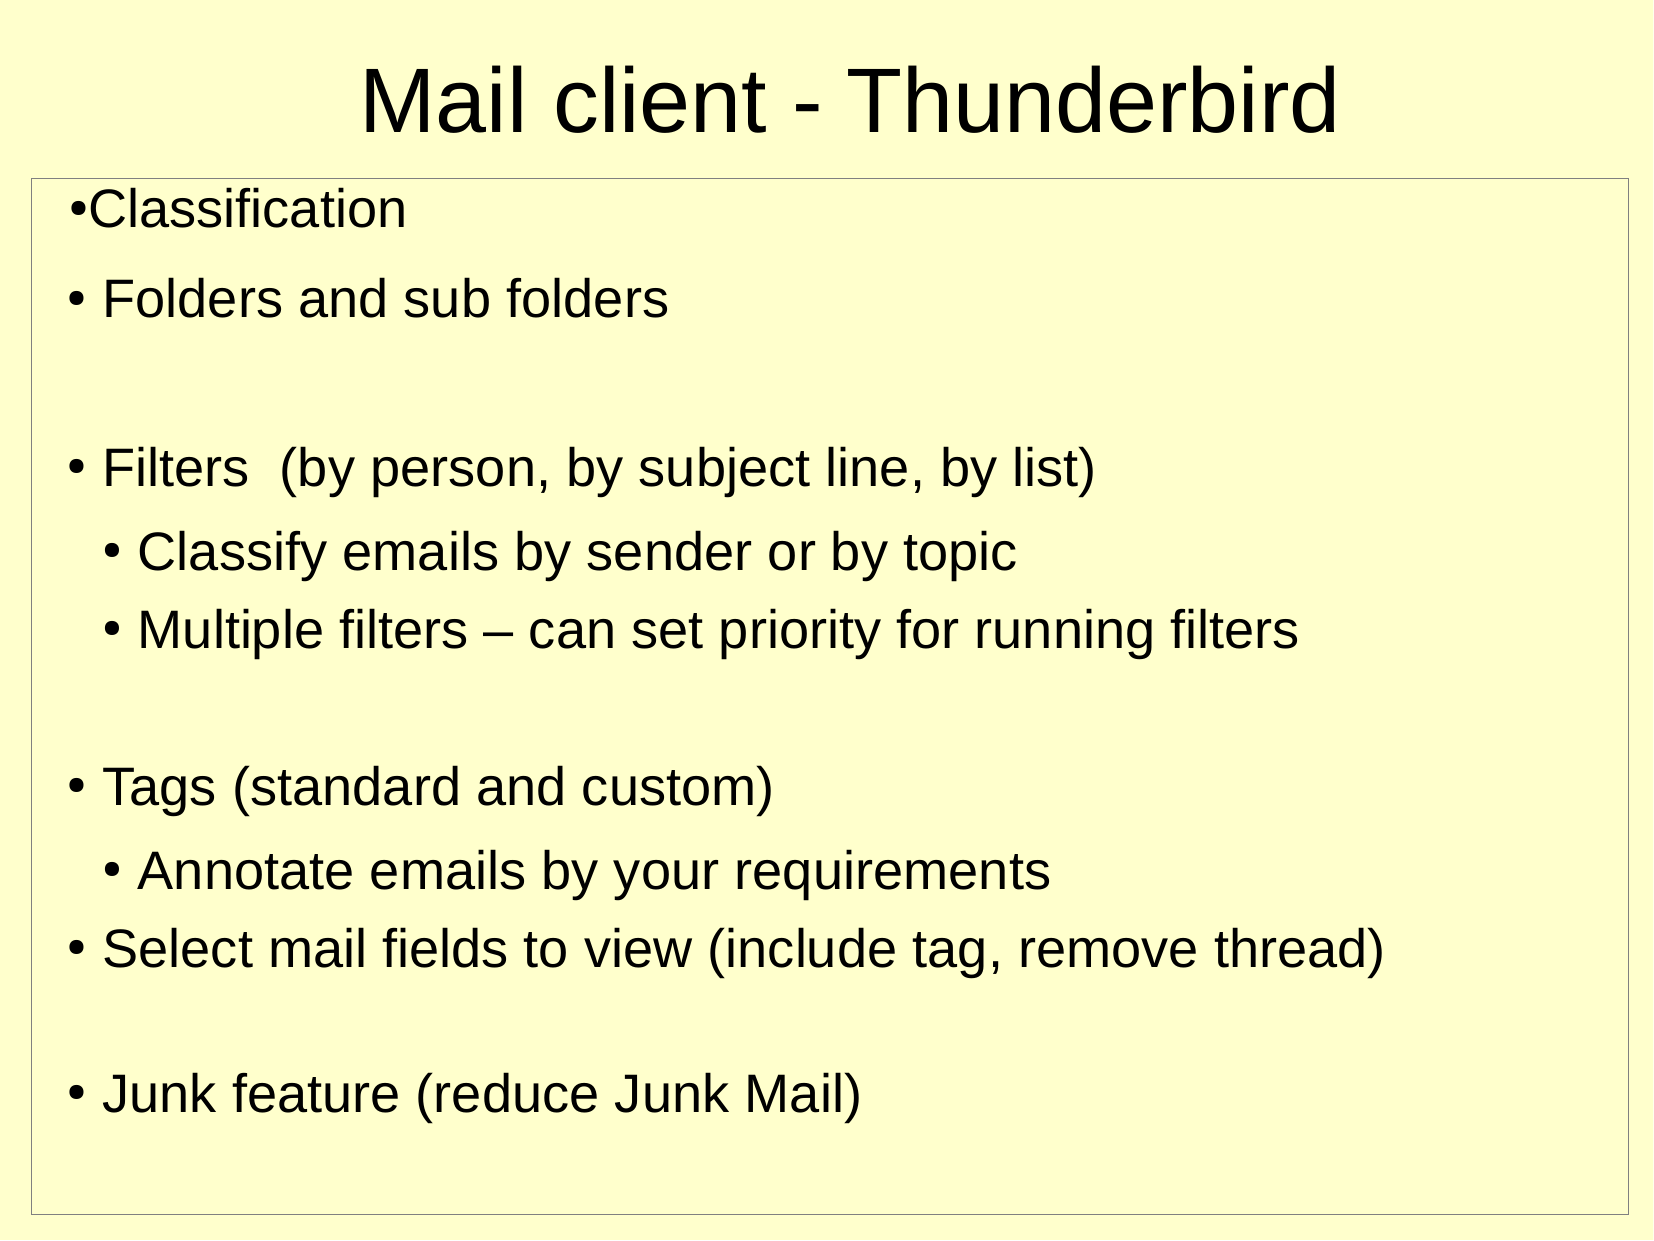

# Mail client - Thunderbird
Classification
Folders and sub folders
Filters (by person, by subject line, by list)
Classify emails by sender or by topic
Multiple filters – can set priority for running filters
Tags (standard and custom)
Annotate emails by your requirements
Select mail fields to view (include tag, remove thread)
Junk feature (reduce Junk Mail)